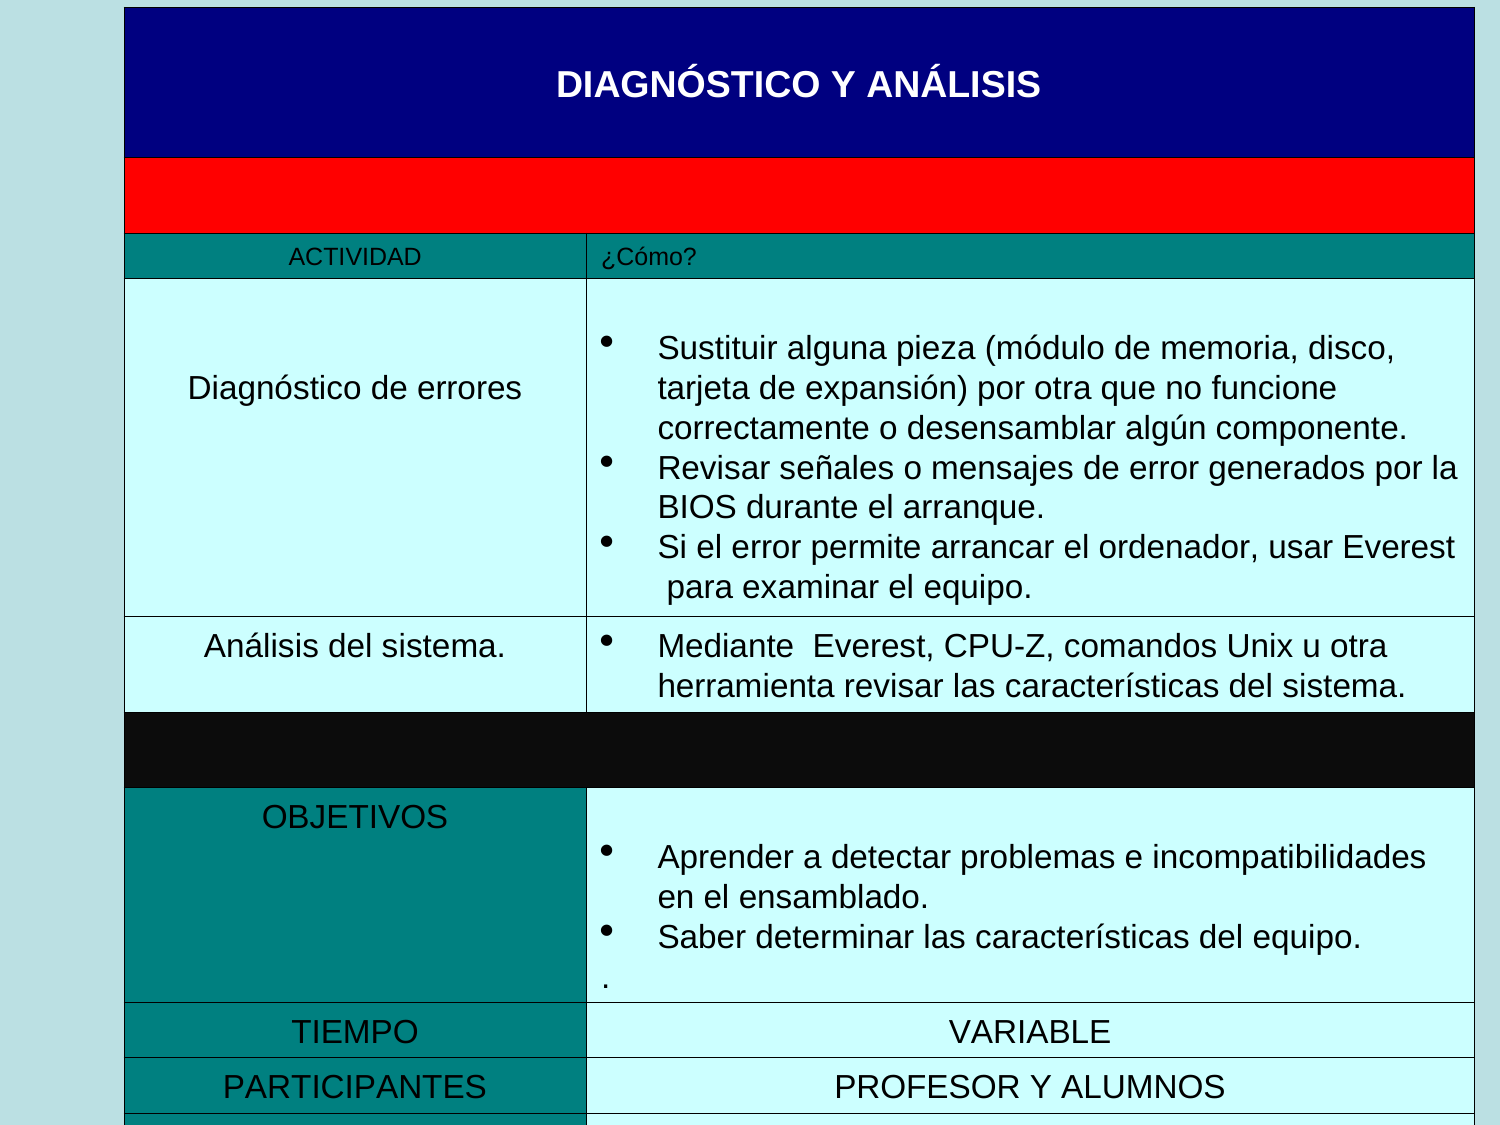

| DIAGNÓSTICO Y ANÁLISIS | |
| --- | --- |
| | |
| ACTIVIDAD | ¿Cómo? |
| Diagnóstico de errores | Sustituir alguna pieza (módulo de memoria, disco, tarjeta de expansión) por otra que no funcione correctamente o desensamblar algún componente. Revisar señales o mensajes de error generados por la BIOS durante el arranque. Si el error permite arrancar el ordenador, usar Everest para examinar el equipo. |
| Análisis del sistema. | Mediante Everest, CPU-Z, comandos Unix u otra herramienta revisar las características del sistema. |
| | |
| OBJETIVOS | Aprender a detectar problemas e incompatibilidades en el ensamblado. Saber determinar las características del equipo. . |
| TIEMPO | VARIABLE |
| PARTICIPANTES | PROFESOR Y ALUMNOS |
| RECURSOS | Componentes defectuosos, herramientas de análisis. |